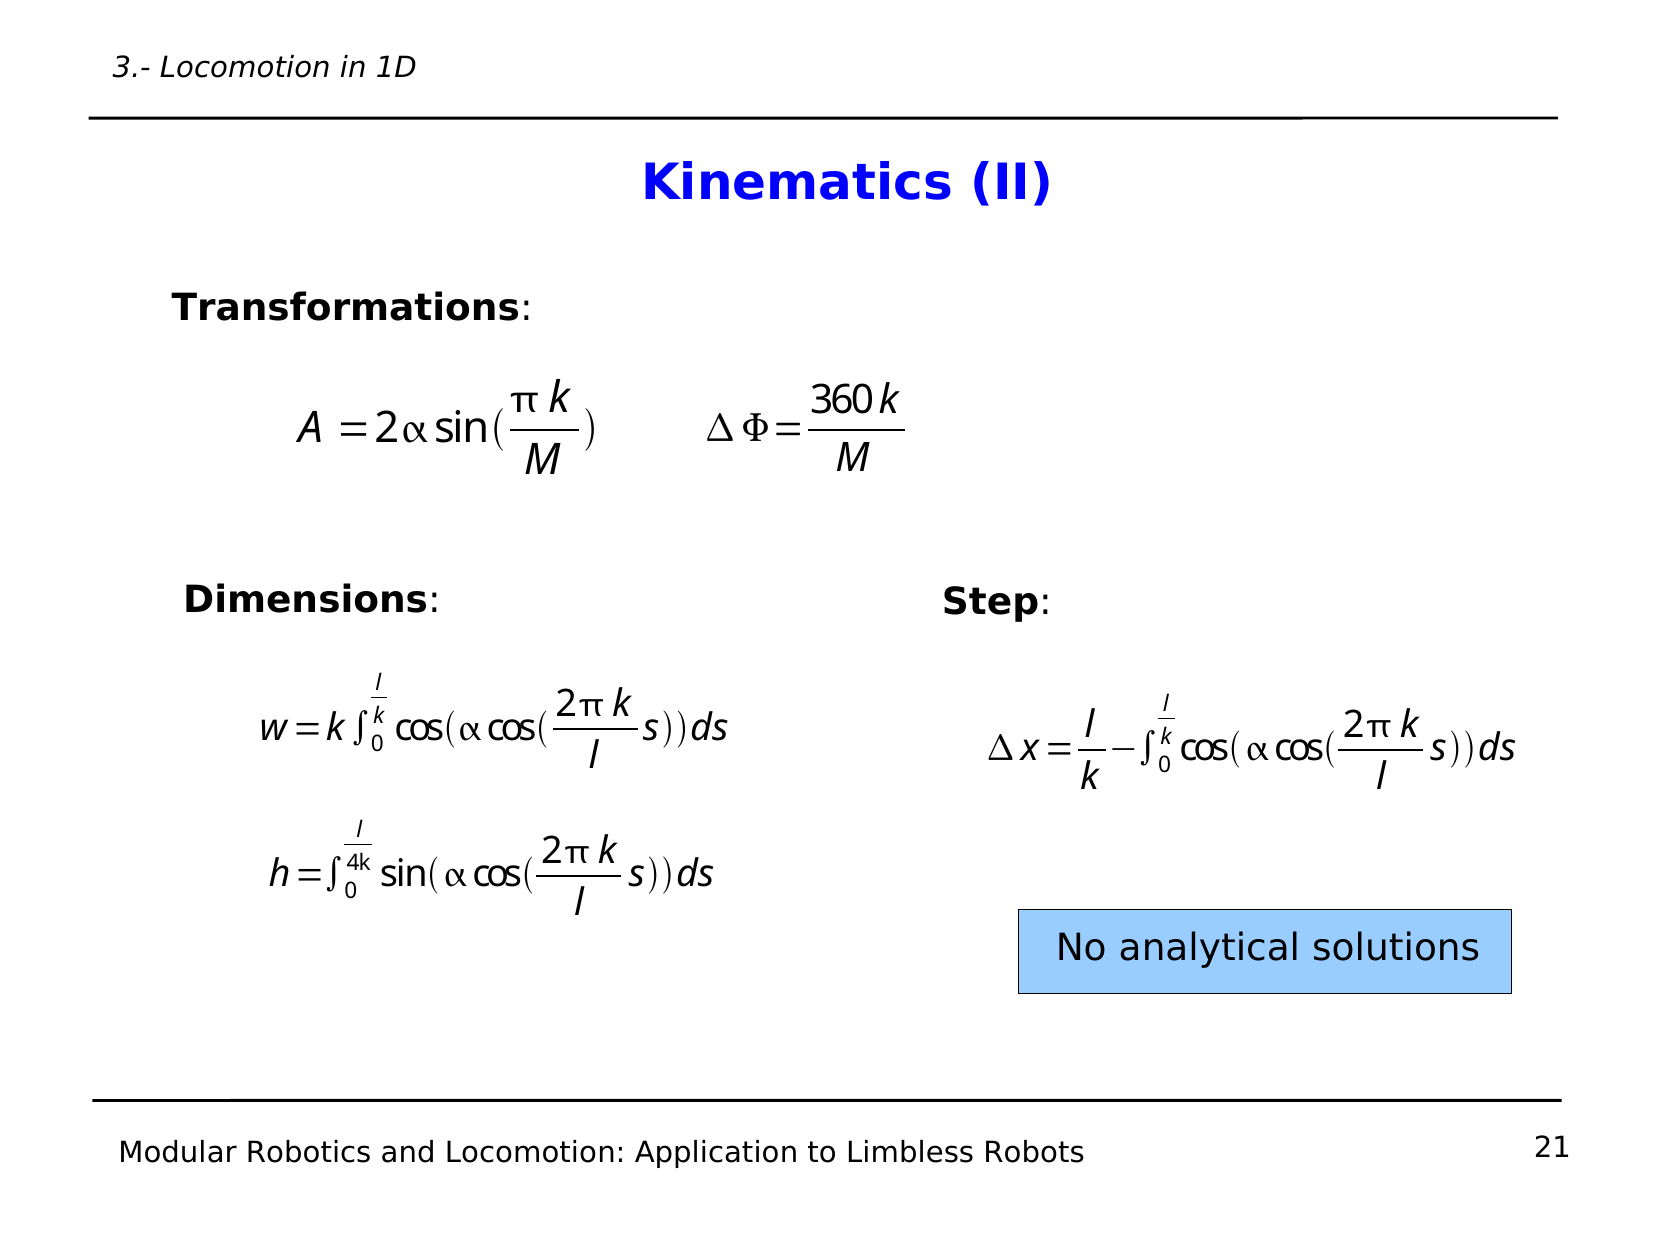

3.- Locomotion in 1D
Kinematics (II)
 Transformations:
 Dimensions:
 Step:
No analytical solutions
Modular Robotics and Locomotion: Application to Limbless Robots
21